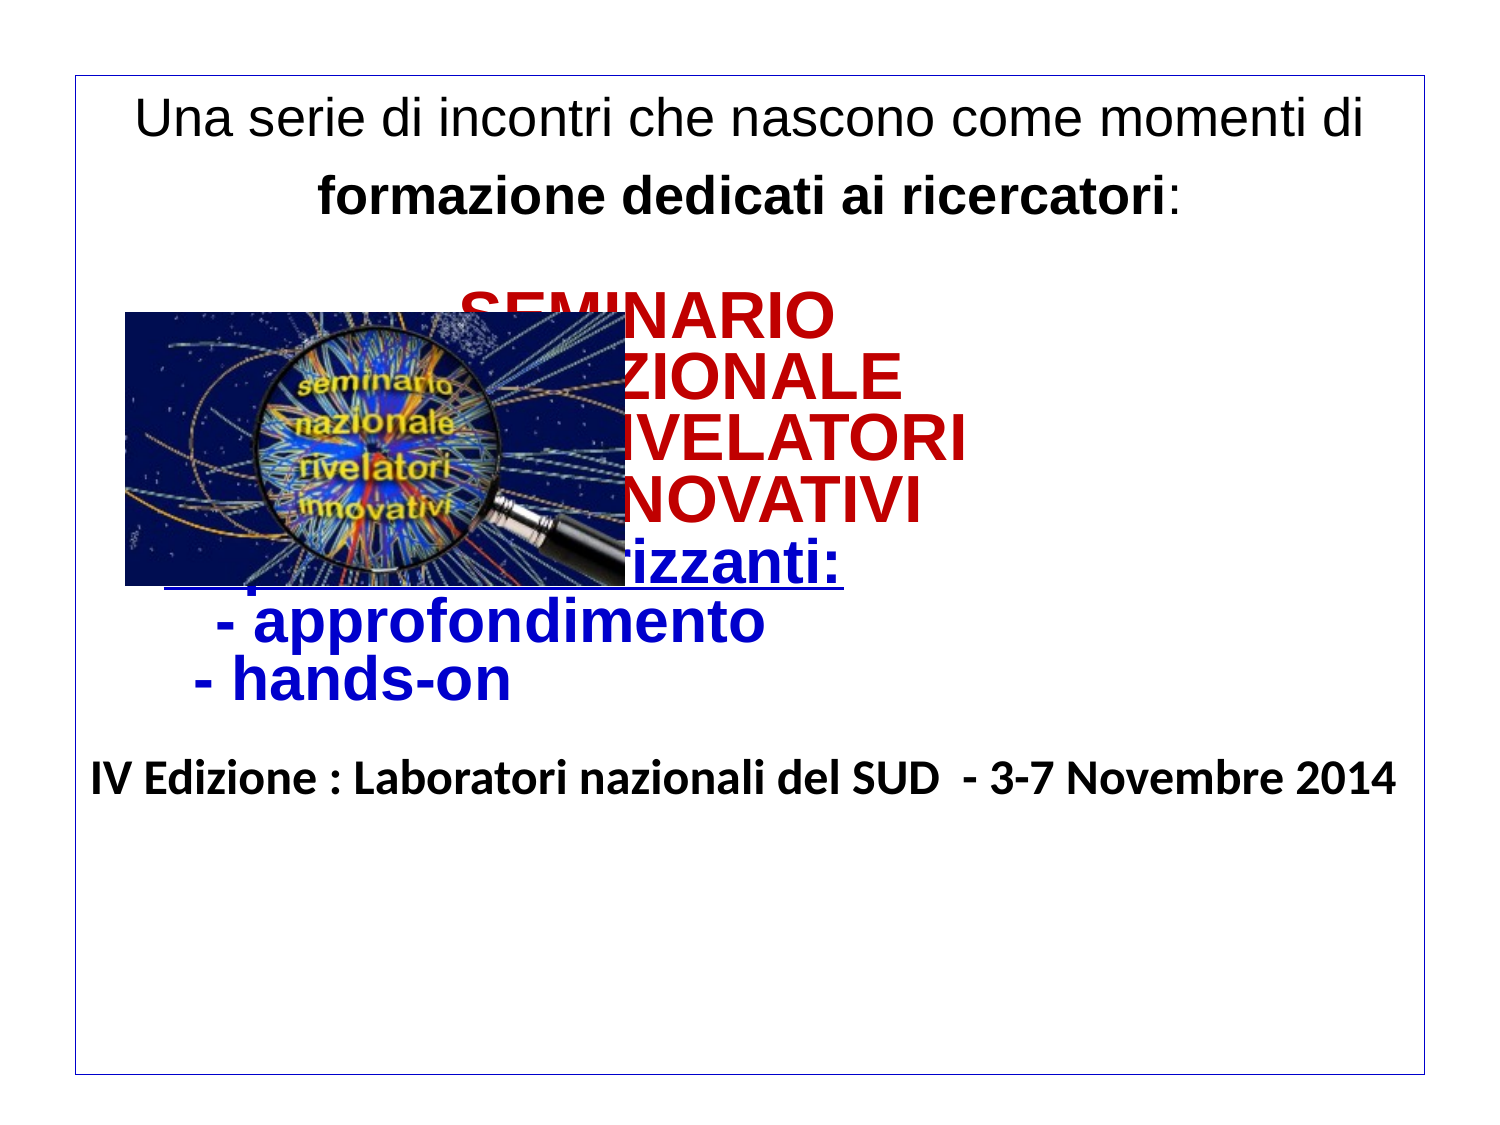

# Una serie di incontri che nascono come momenti di
formazione dedicati ai ricercatori:
					SEMINARIO
					 NAZIONALE
					 RIVELATORI
						 INNOVATIVI
	Aspetti Caratterizzanti:
	 - approfondimento
 - hands-on
IV Edizione : Laboratori nazionali del SUD - 3-7 Novembre 2014